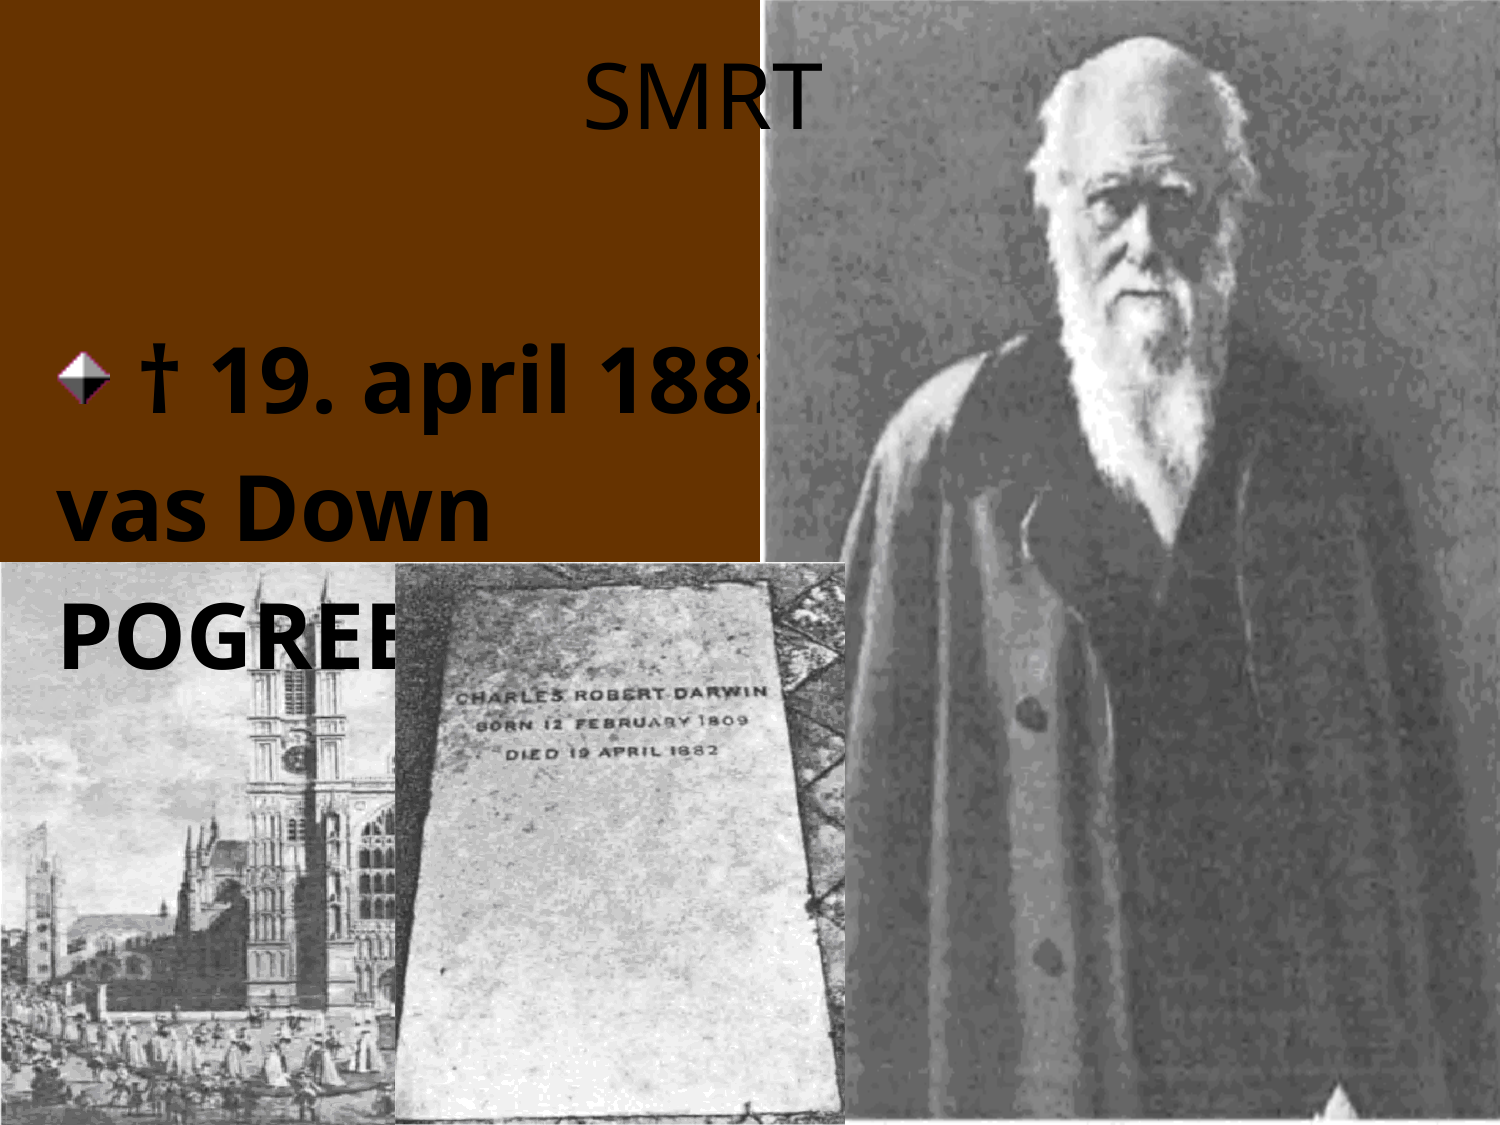

SMRT
# † 19. april 1882
vas Down
POGREB: